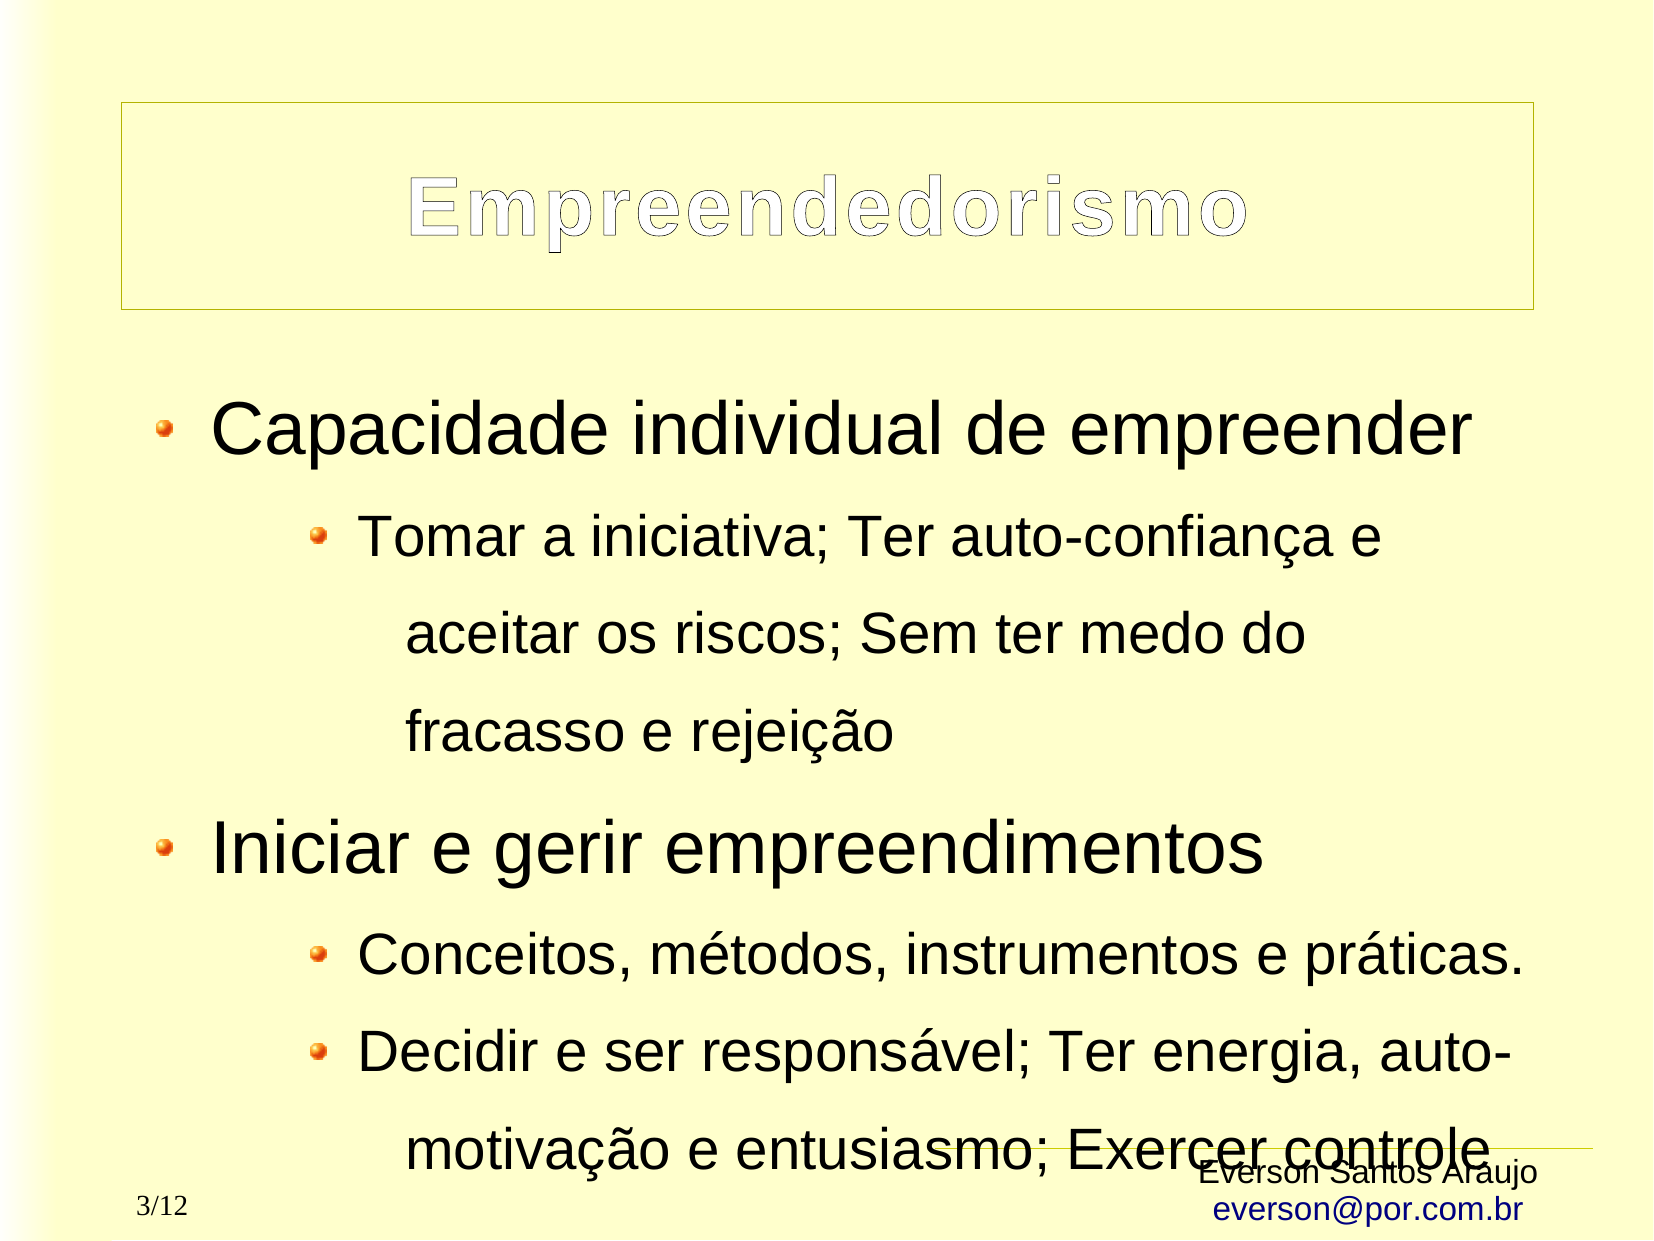

# Empreendedorismo
Capacidade individual de empreender
Tomar a iniciativa; Ter auto-confiança e aceitar os riscos; Sem ter medo do fracasso e rejeição
Iniciar e gerir empreendimentos
Conceitos, métodos, instrumentos e práticas.
Decidir e ser responsável; Ter energia, auto-motivação e entusiasmo; Exercer controle